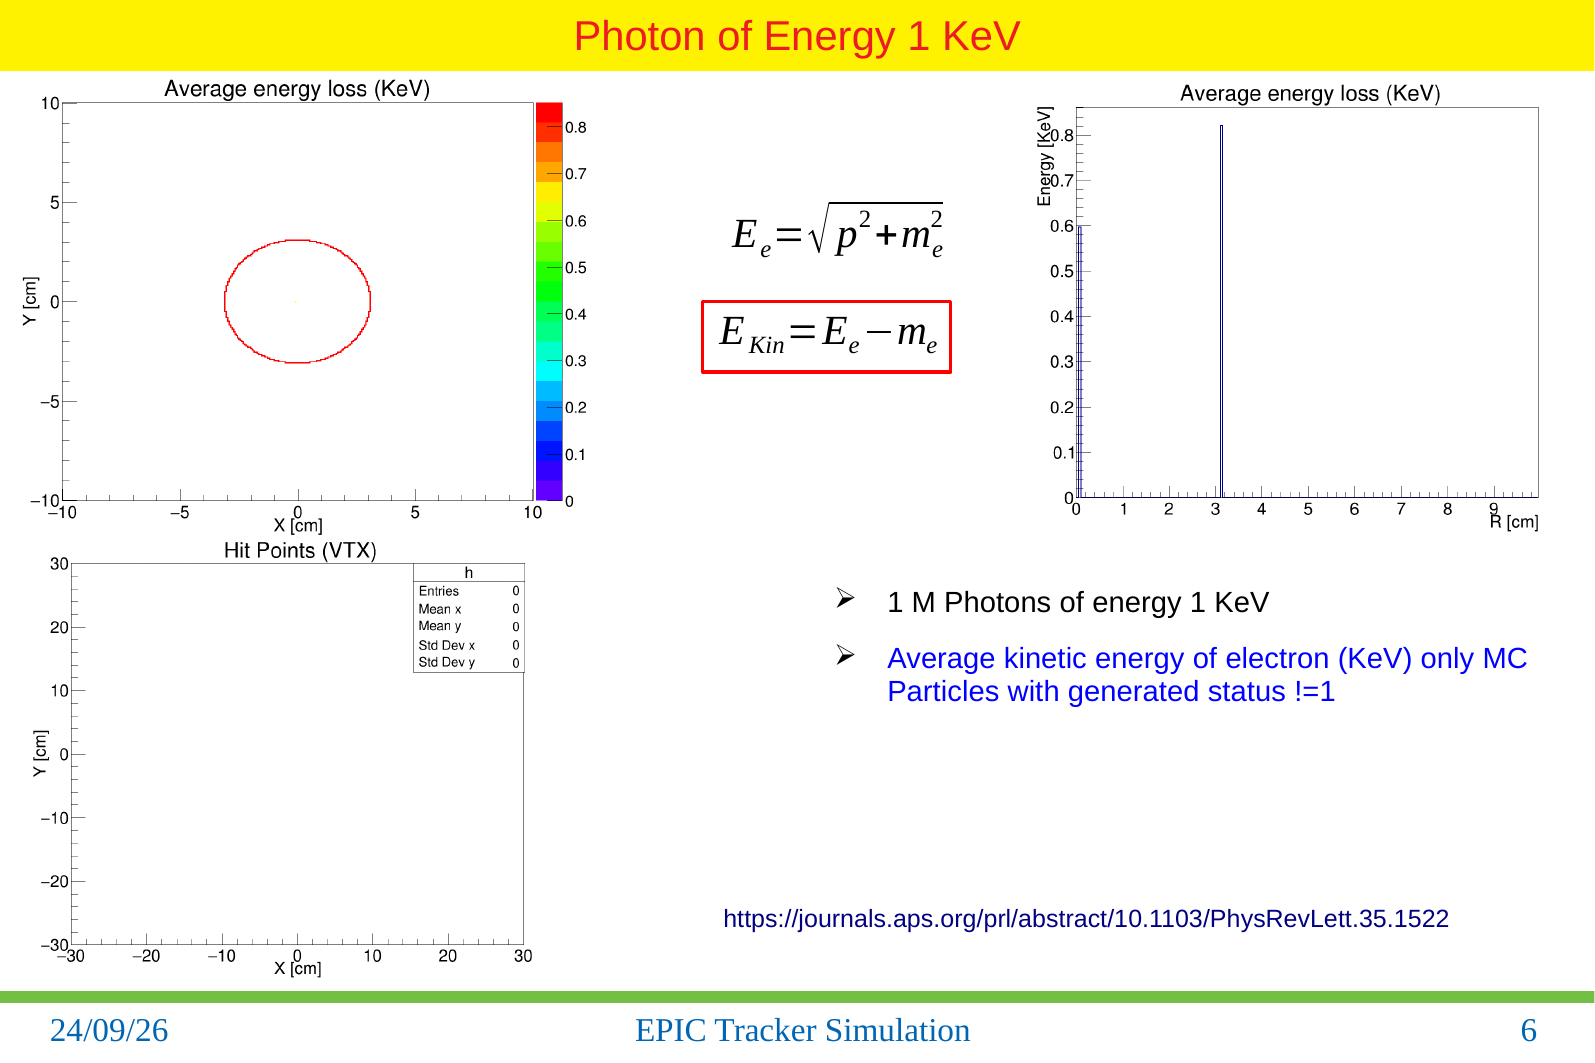

# Photon of Energy 1 KeV
1 M Photons of energy 1 KeV
Average kinetic energy of electron (KeV) only MC Particles with generated status !=1
https://journals.aps.org/prl/abstract/10.1103/PhysRevLett.35.1522
EPIC Tracker Simulation
6